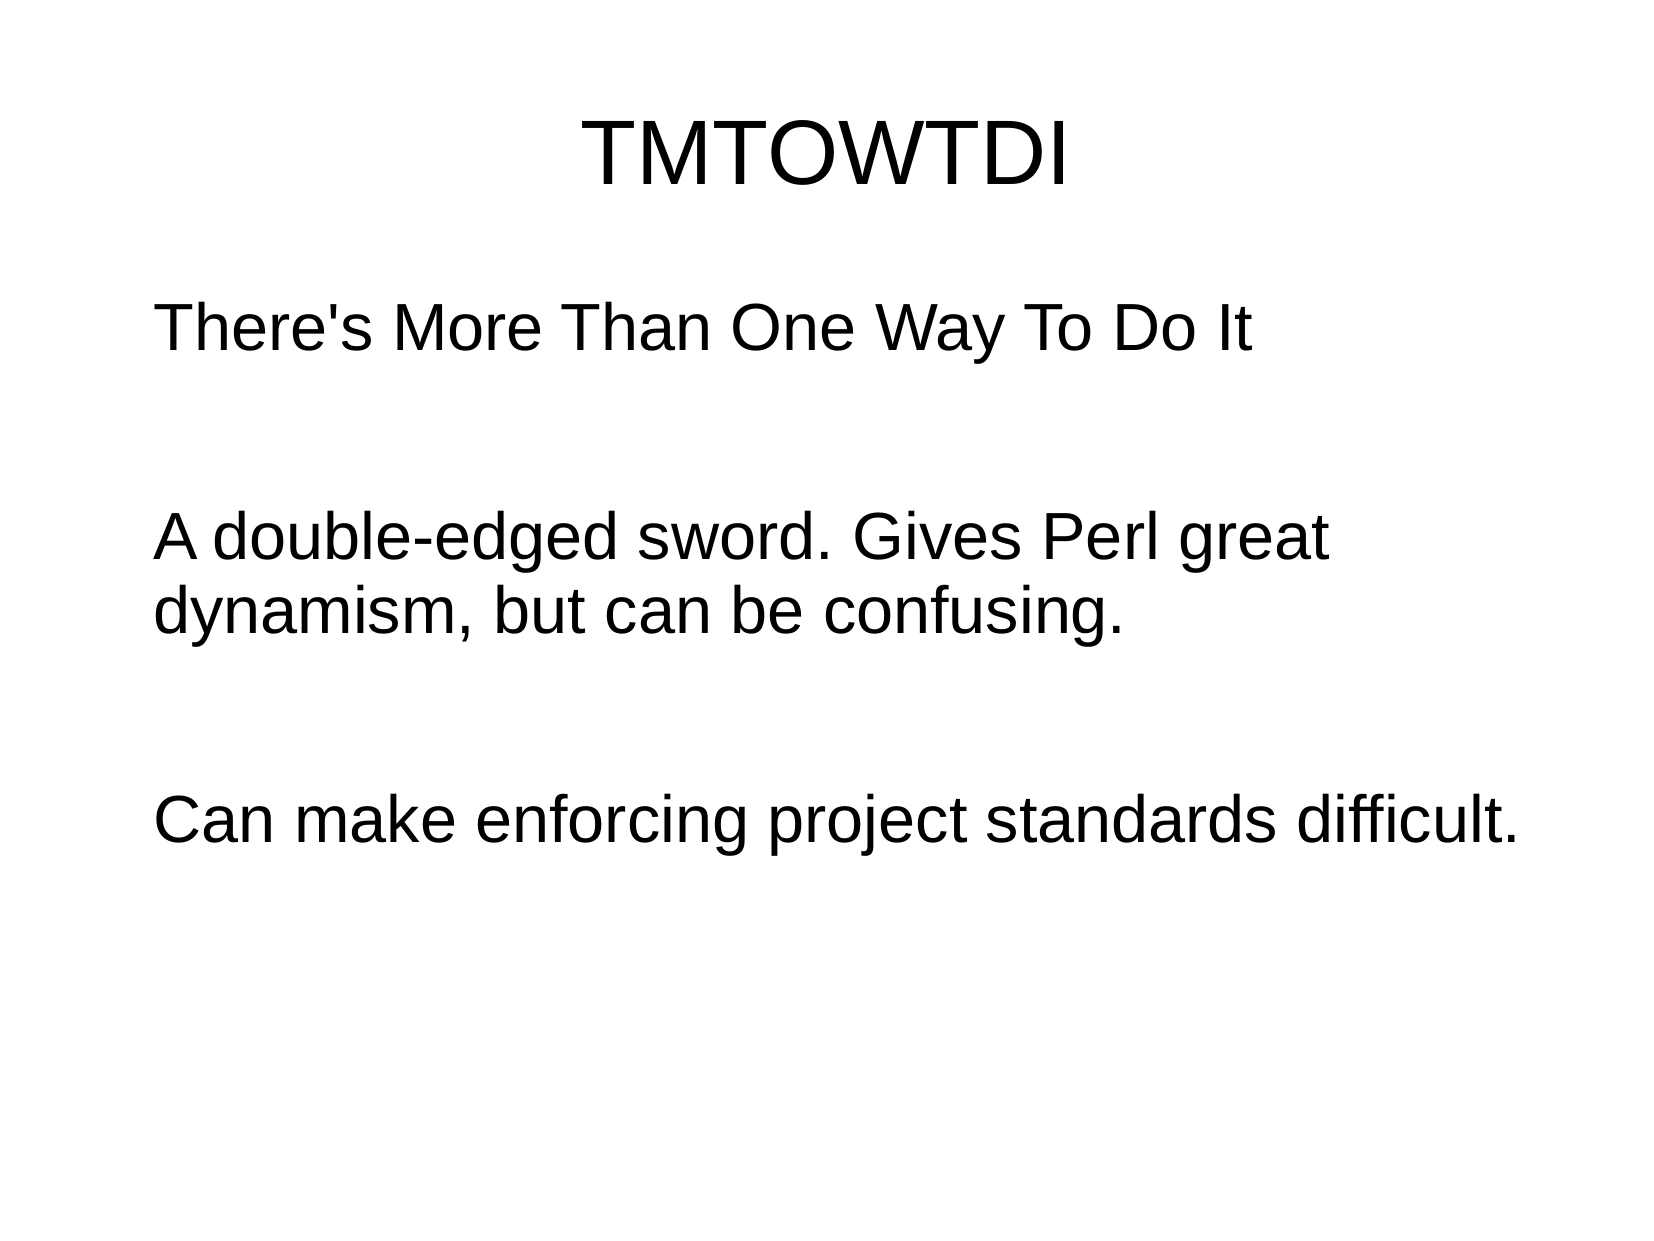

# TMTOWTDI
There's More Than One Way To Do It
A double-edged sword. Gives Perl great dynamism, but can be confusing.
Can make enforcing project standards difficult.